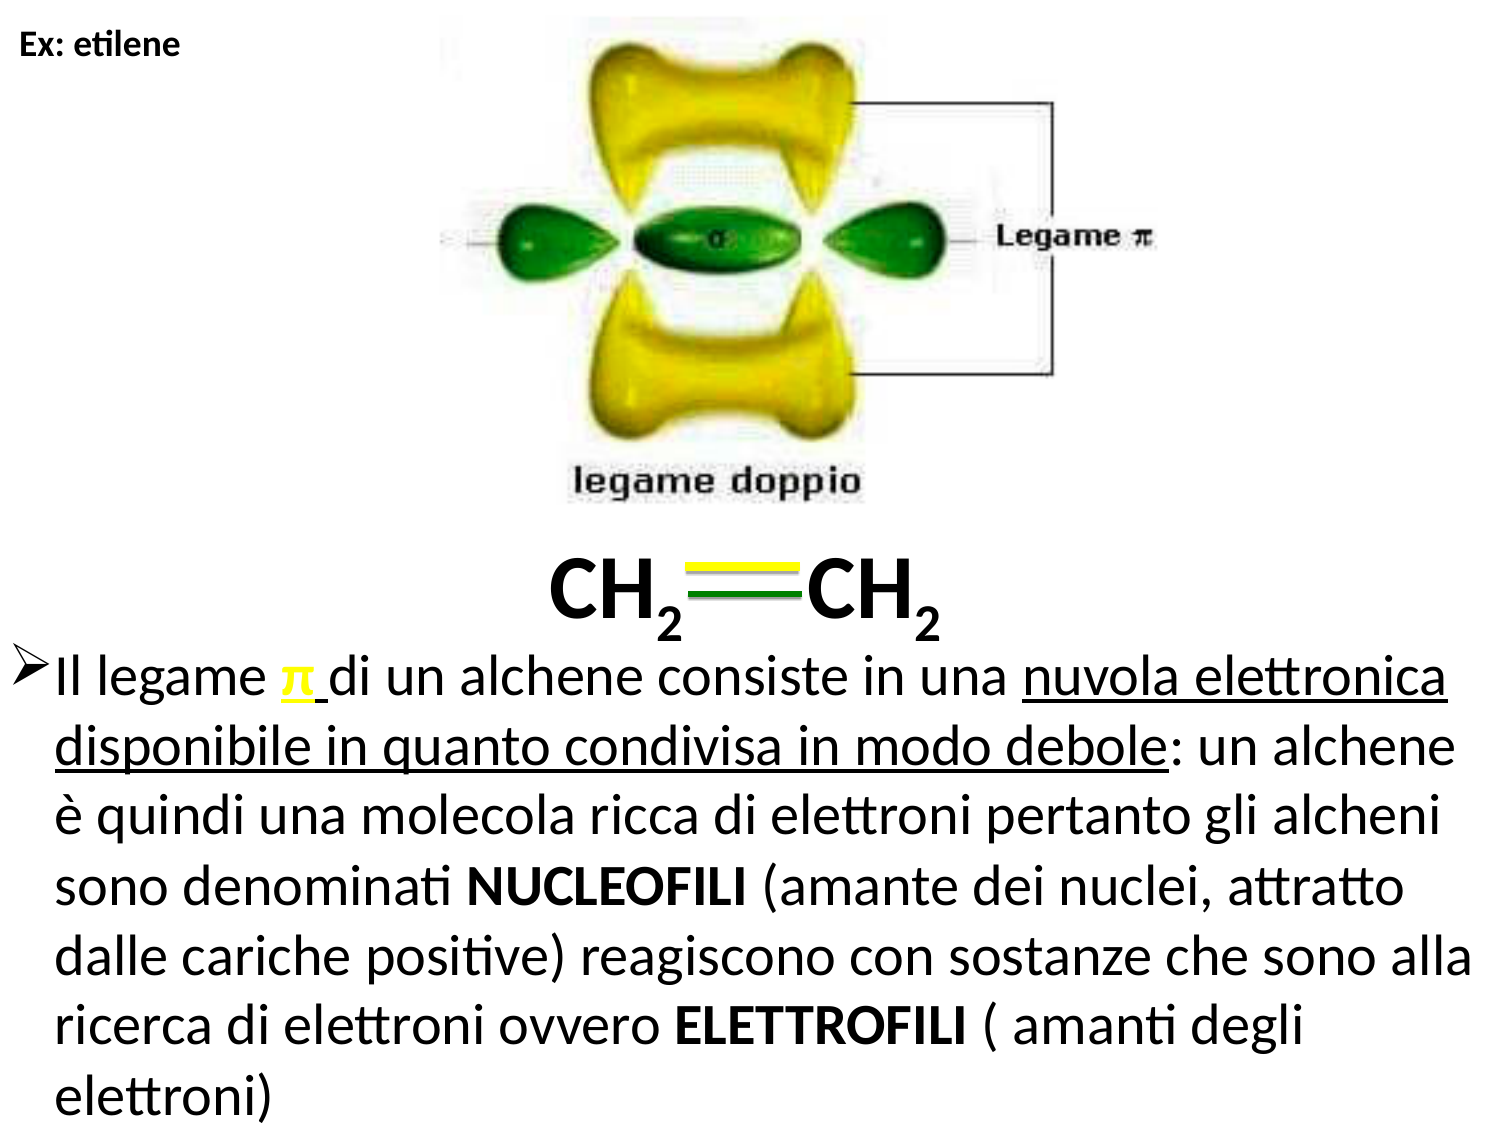

Ex: etilene
CH2 CH2
Il legame π di un alchene consiste in una nuvola elettronica disponibile in quanto condivisa in modo debole: un alchene è quindi una molecola ricca di elettroni pertanto gli alcheni sono denominati NUCLEOFILI (amante dei nuclei, attratto dalle cariche positive) reagiscono con sostanze che sono alla ricerca di elettroni ovvero ELETTROFILI ( amanti degli elettroni)